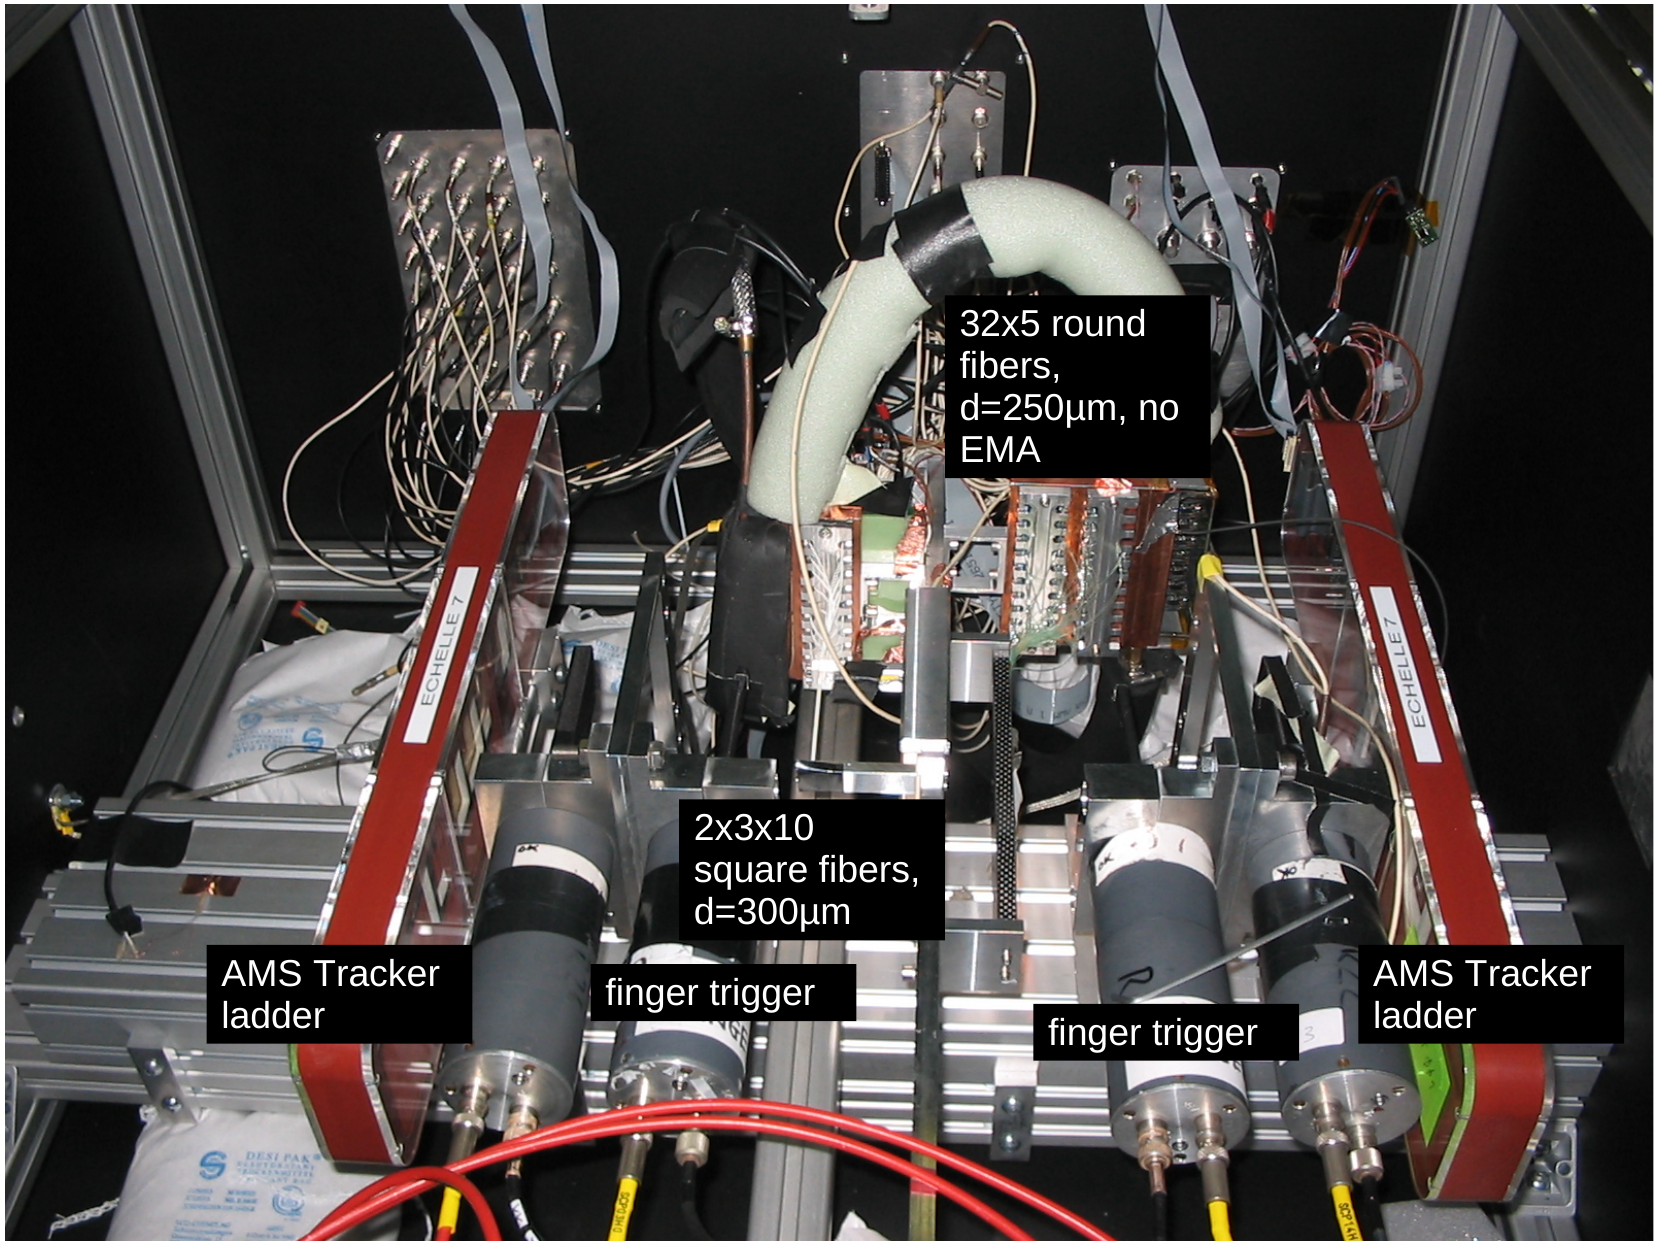

32x5 round fibers, d=250µm, no EMA
2x3x10 square fibers, d=300µm
AMS Tracker ladder
AMS Tracker ladder
finger trigger
finger trigger